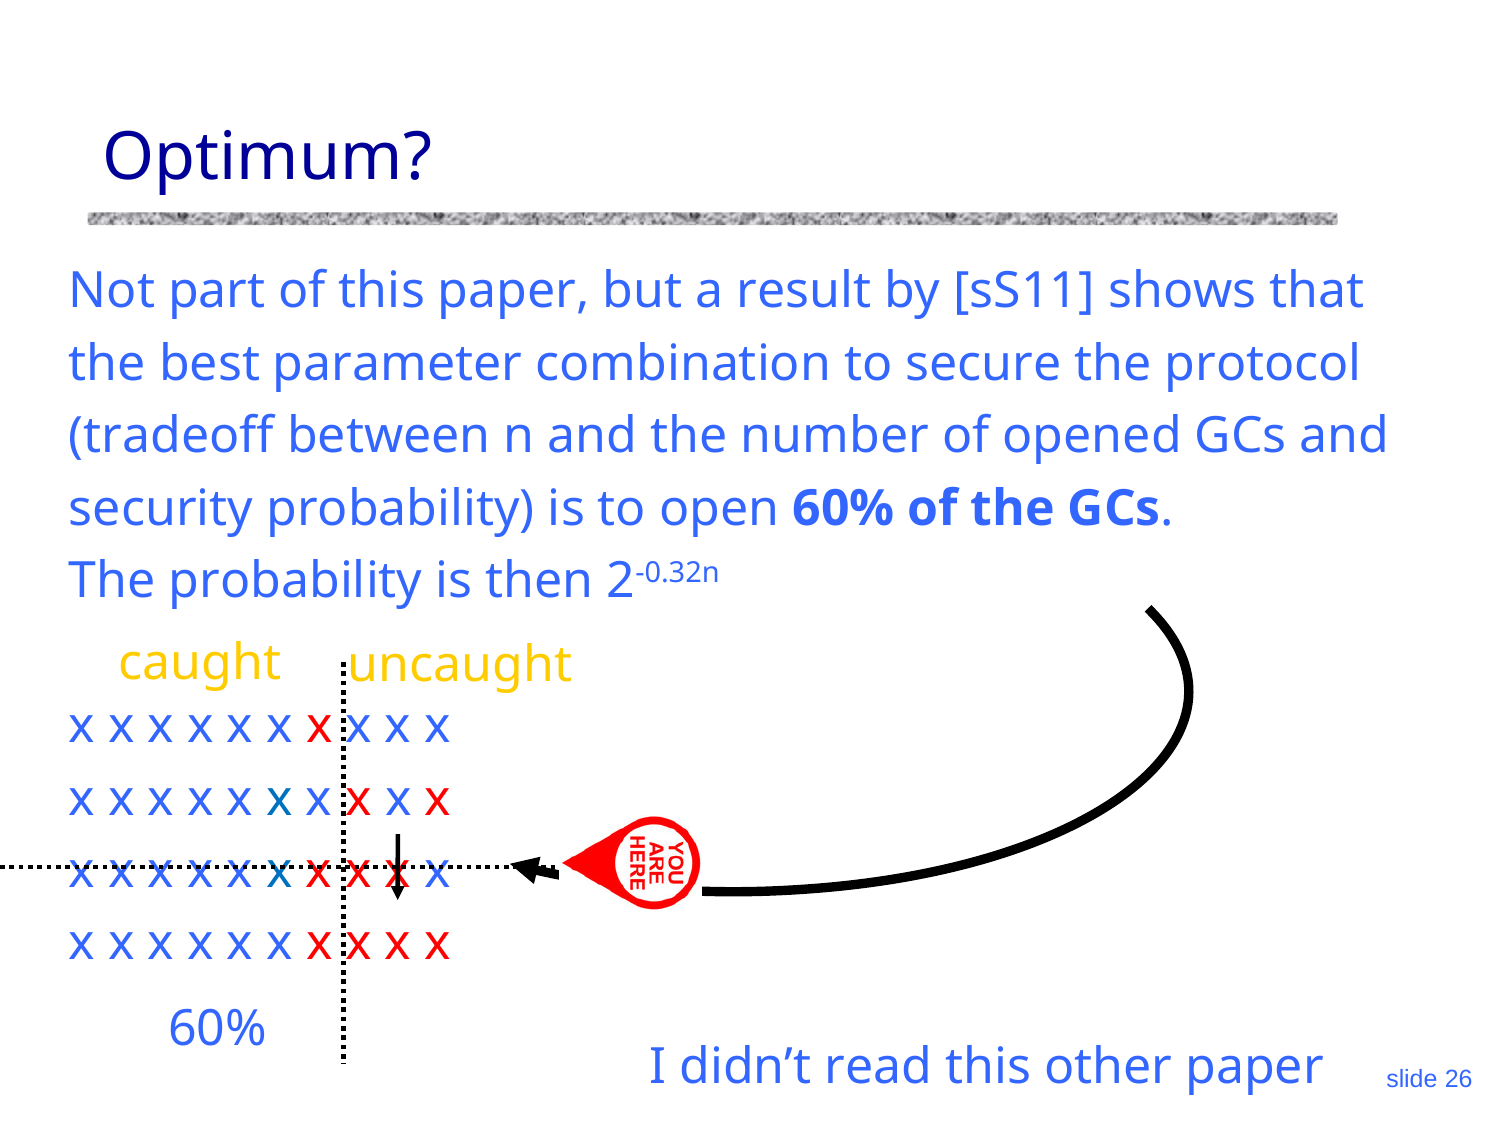

# Optimum?
Not part of this paper, but a result by [sS11] shows that
the best parameter combination to secure the protocol
(tradeoff between n and the number of opened GCs and
security probability) is to open 60% of the GCs.
The probability is then 2-0.32n
x x x x x x x x x x
x x x x x x x x x x
x x x x x x x x x x
x x x x x x x x x x
caught
uncaught
60%
slide
I didn’t read this other paper